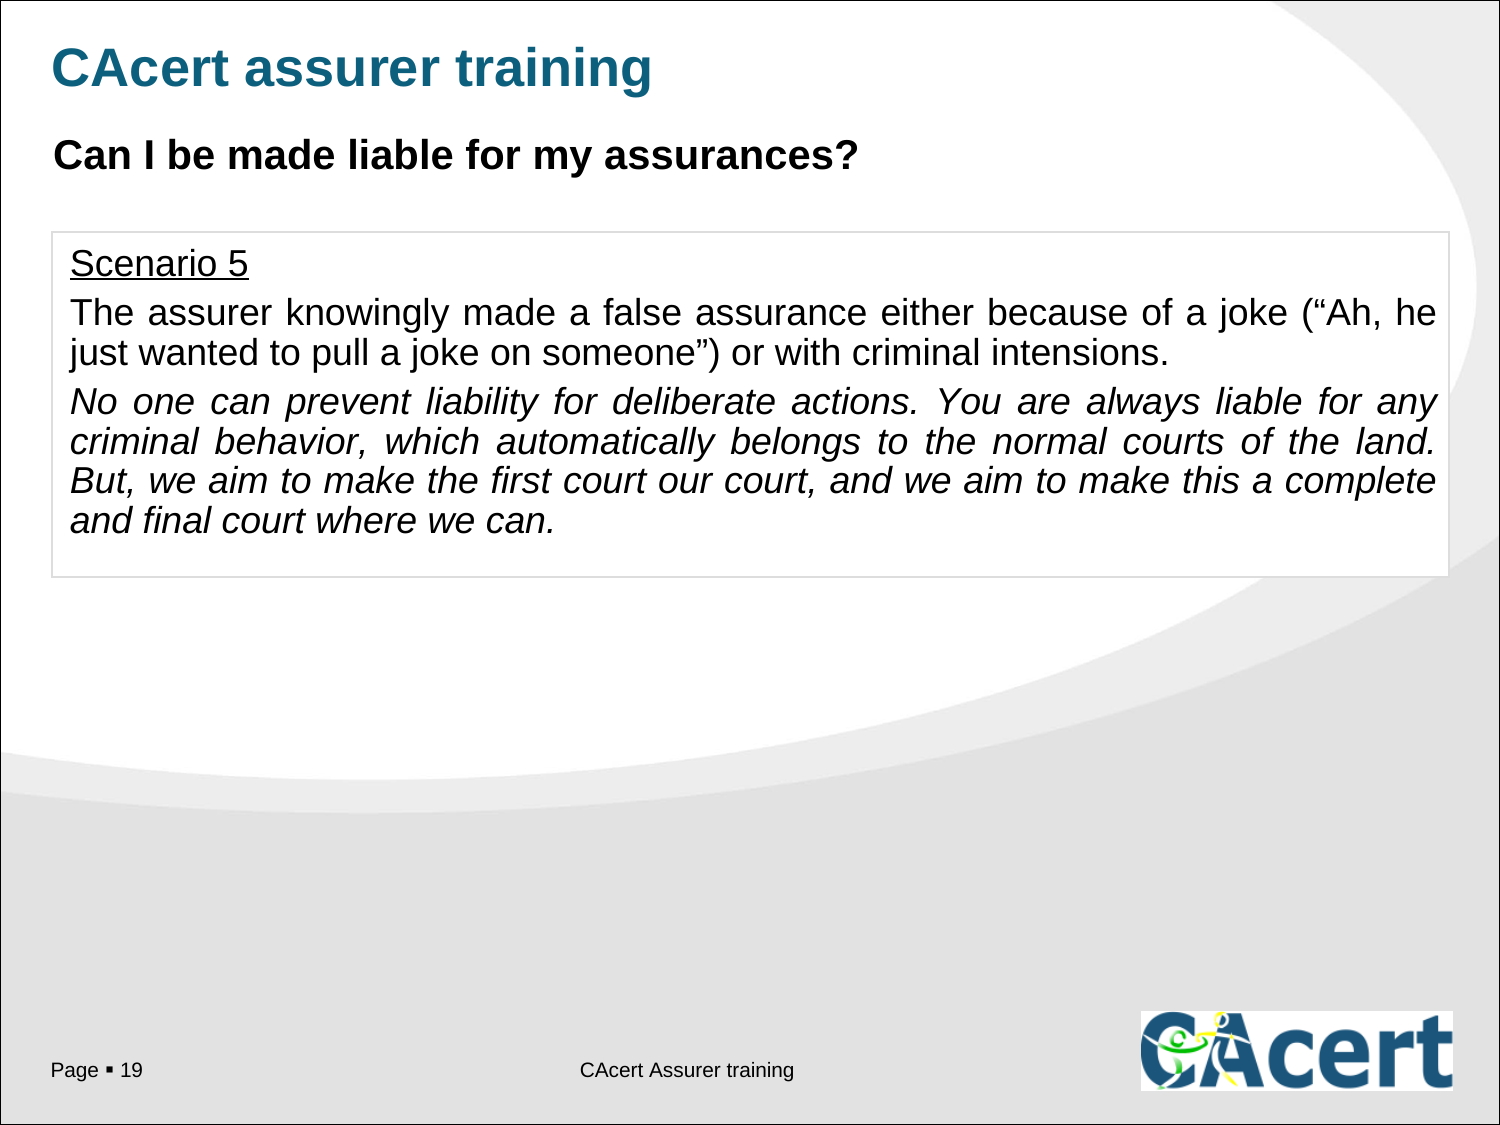

# CAcert assurer training
Can I be made liable for my assurances?
Scenario 5
The assurer knowingly made a false assurance either because of a joke (“Ah, he just wanted to pull a joke on someone”) or with criminal intensions.
No one can prevent liability for deliberate actions. You are always liable for any criminal behavior, which automatically belongs to the normal courts of the land. But, we aim to make the first court our court, and we aim to make this a complete and final court where we can.
CAcert Assurer training